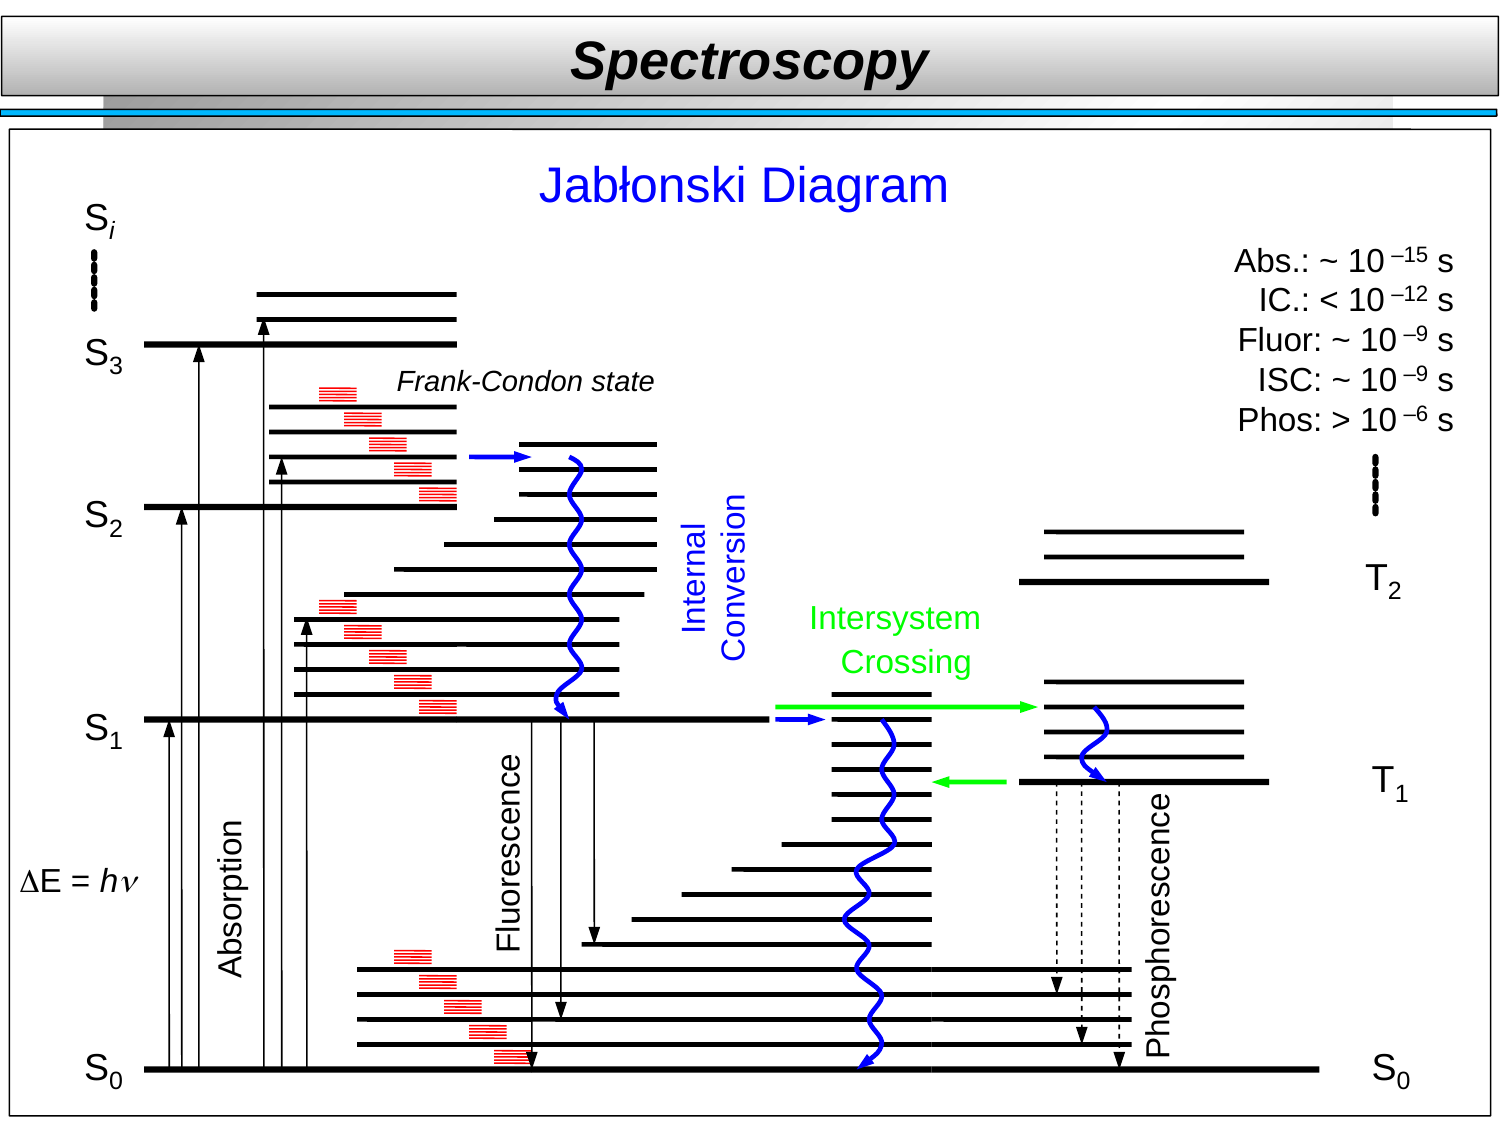

Spectroscopy
# Jabłonski Diagram
Si
Abs.: ~ 10 –15 s
IC.: < 10 –12 s
Fluor: ~ 10 –9 s
ISC: ~ 10 –9 s
Phos: > 10 –6 s
S3
E = h
Absorption
Frank-Condon state
 Internal
Conversion
T2
Intersystem
 Crossing
T1
S0
S2
S1
Fluorescence
Phosphorescence
S0